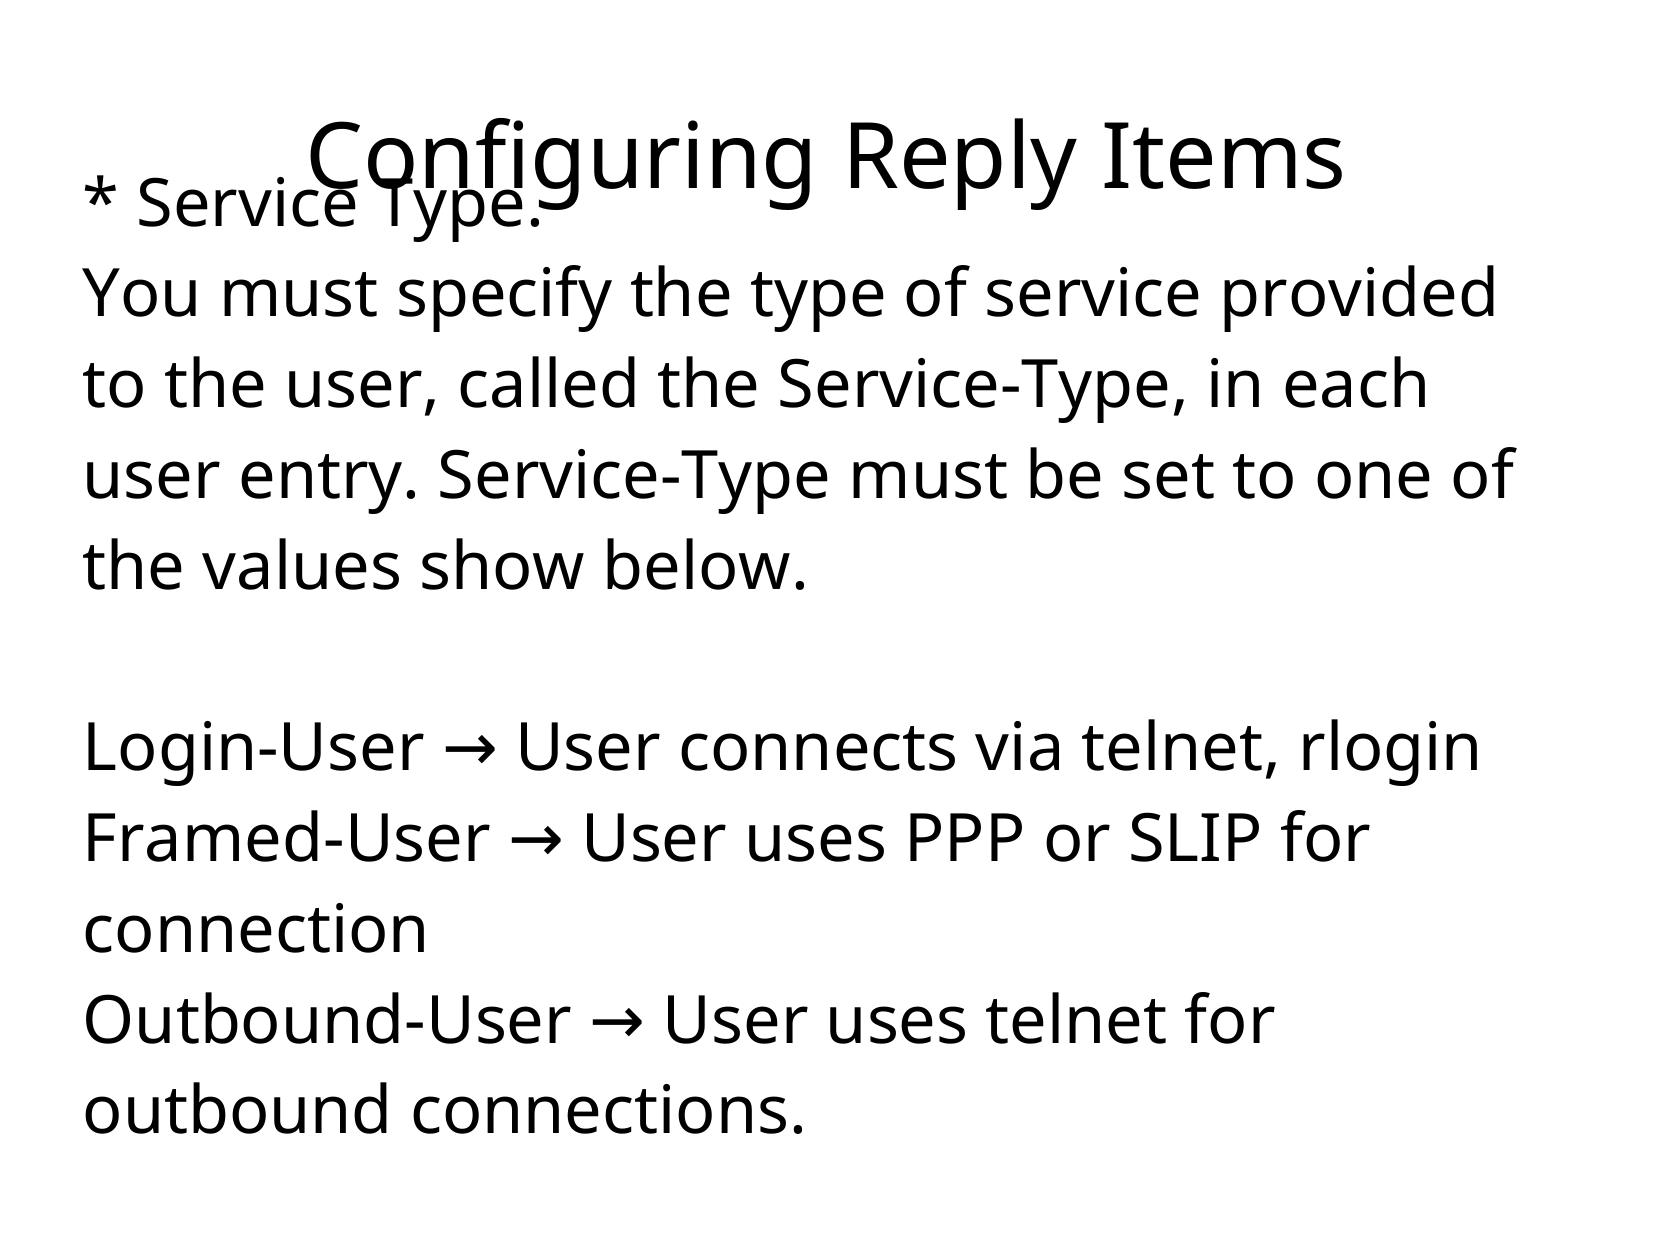

# Configuring Reply Items
* Service Type.
You must specify the type of service provided to the user, called the Service-Type, in each user entry. Service-Type must be set to one of the values show below.
Login-User → User connects via telnet, rlogin
Framed-User → User uses PPP or SLIP for connection
Outbound-User → User uses telnet for outbound connections.